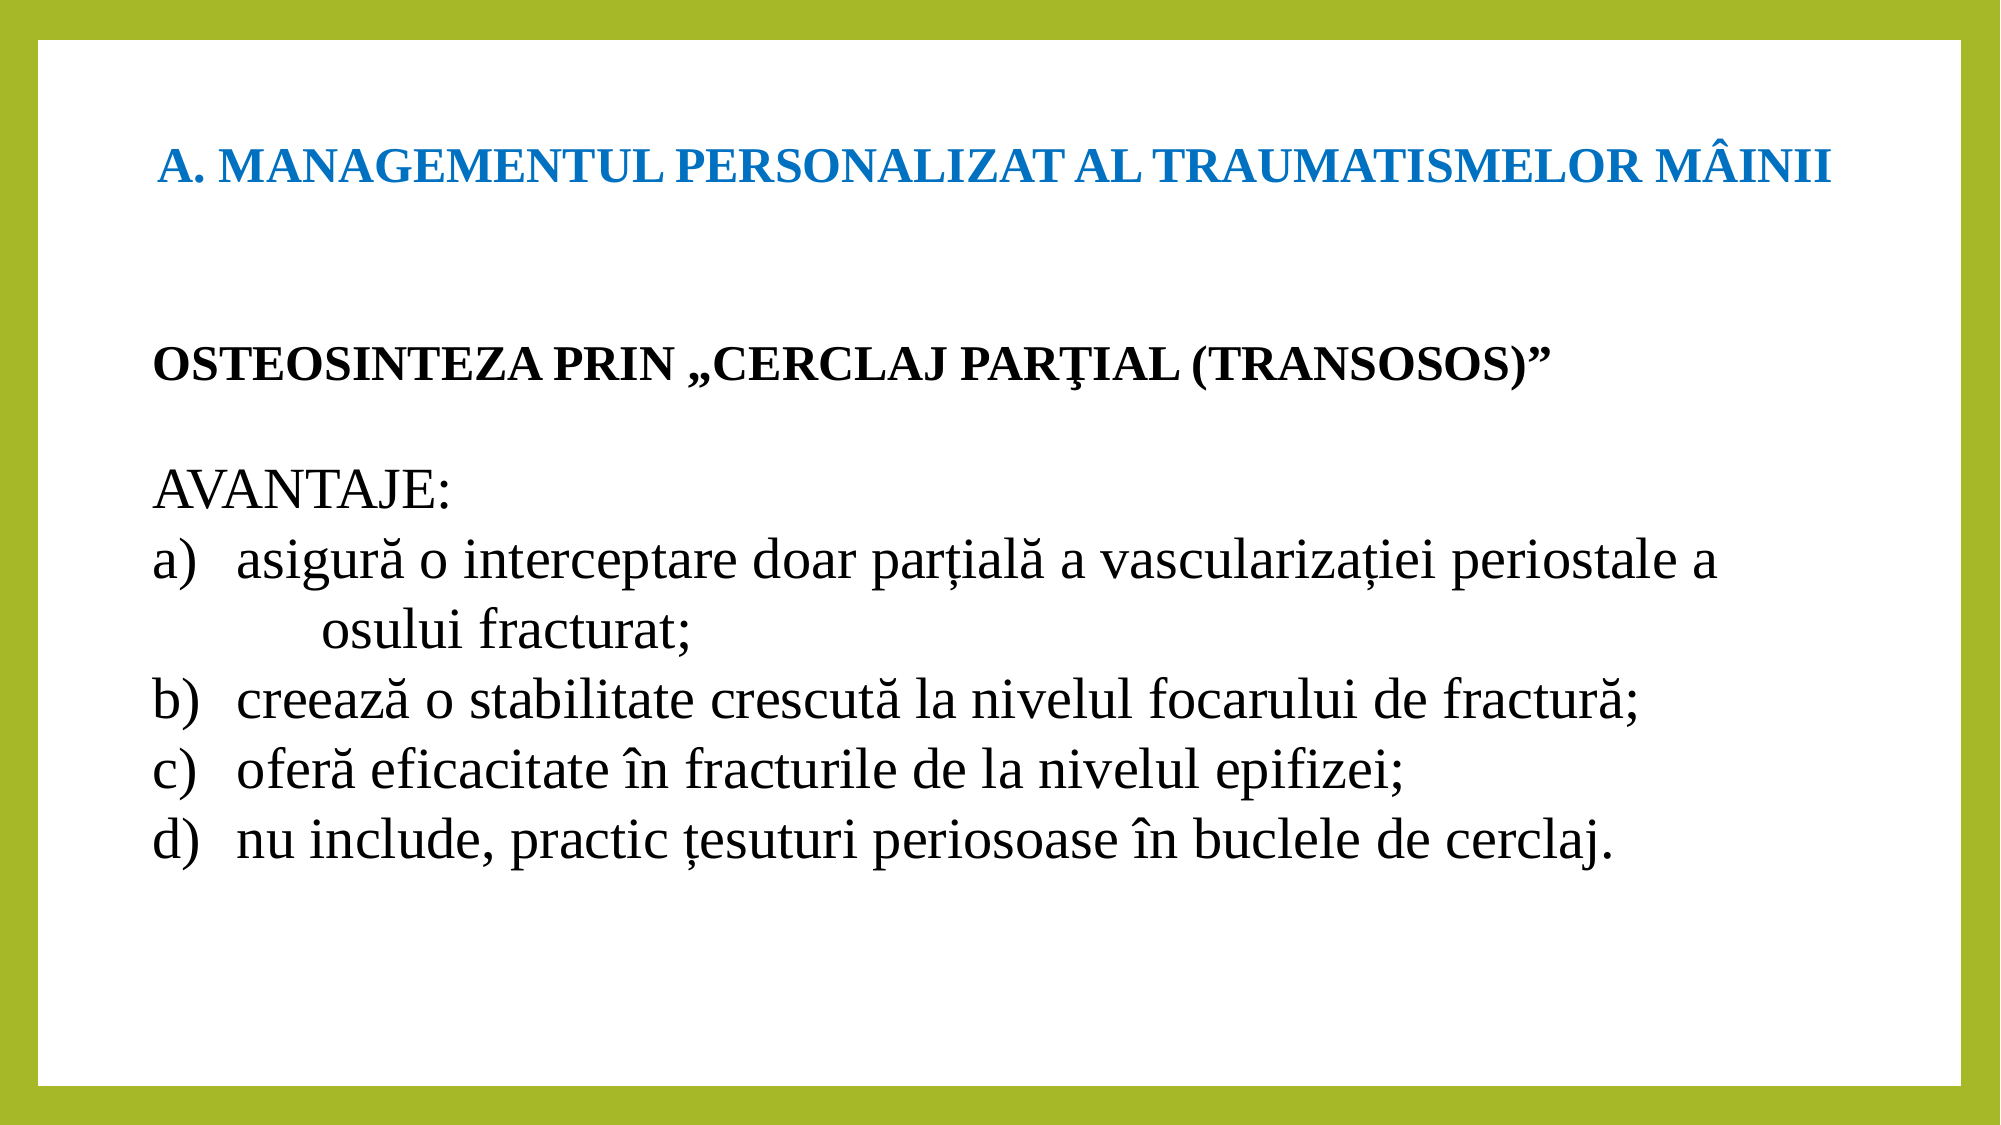

# A. MANAGEMENTUL PERSONALIZAT AL TRAUMATISMELOR MÂINII
OSTEOSINTEZA PRIN „CERCLAJ PARŢIAL (TRANSOSOS)”
AVANTAJE:
asigură o interceptare doar parțială a vascularizației periostale a osului fracturat;
creează o stabilitate crescută la nivelul focarului de fractură;
oferă eficacitate în fracturile de la nivelul epifizei;
nu include, practic țesuturi periosoase în buclele de cerclaj.